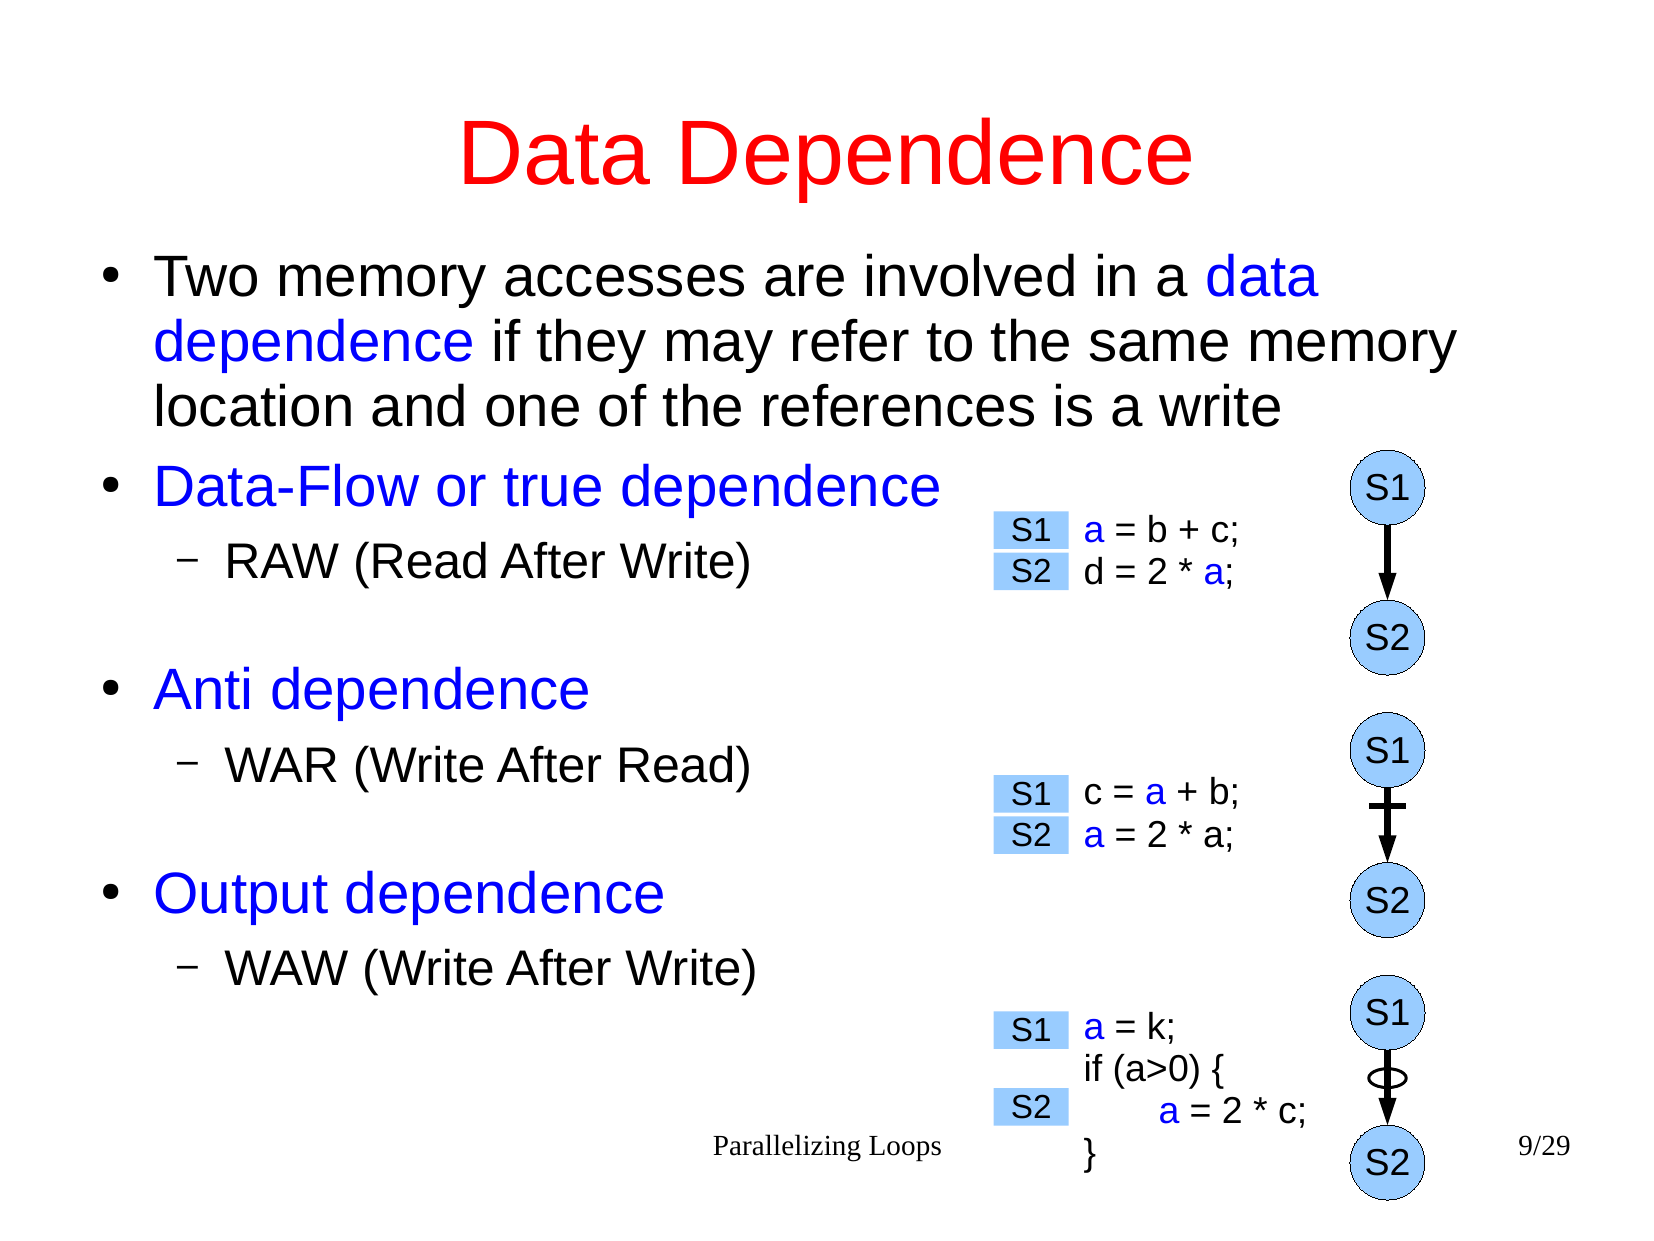

# Data Dependence
Two memory accesses are involved in a data dependence if they may refer to the same memory location and one of the references is a write
Data-Flow or true dependence
RAW (Read After Write)
Anti dependence
WAR (Write After Read)
Output dependence
WAW (Write After Write)
S1
a = b + c;
d = 2 * a;
S1
S2
S2
S1
c = a + b;
a = 2 * a;
S1
S2
S2
S1
a = k;
if (a>0) {
	a = 2 * c;
}
S1
S2
S2
Parallelizing Loops
9